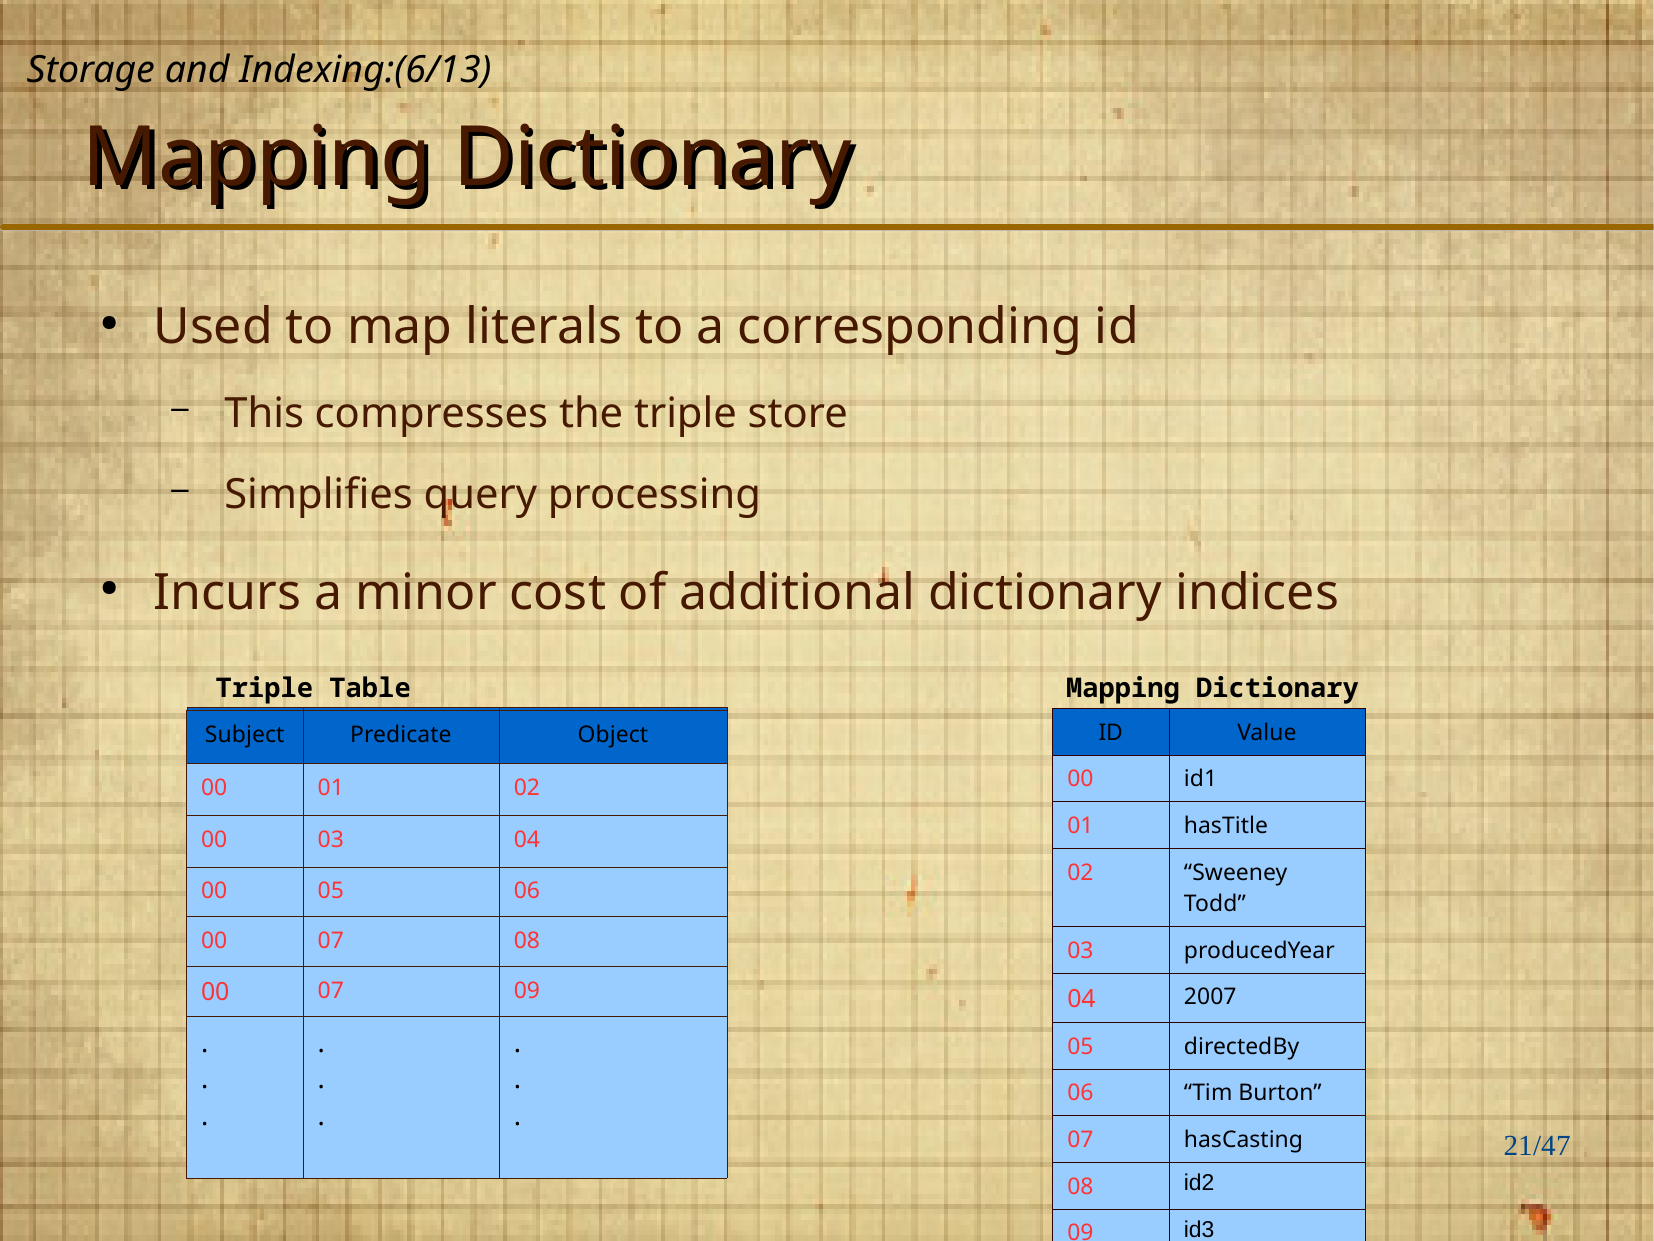

Storage and Indexing:(6/13)
# Mapping Dictionary
Used to map literals to a corresponding id
This compresses the triple store
Simplifies query processing
Incurs a minor cost of additional dictionary indices
Triple Table
Mapping Dictionary
| Subject | Predicate | Object |
| --- | --- | --- |
| id1 | hasTitle | “Sweeney Todd” |
| id1 | producedYear | 2007 |
| id1 | directedBy | “Tim Burton” |
| id1 | hasCasting | id2 |
| id1 | hasCasting | id3 |
| . . . | . . . | . . . |
| ID | Value |
| --- | --- |
| 00 | id1 |
| 01 | hasTitle |
| 02 | “Sweeney Todd” |
| 03 | producedYear |
| 04 | 2007 |
| 05 | directedBy |
| 06 | “Tim Burton” |
| 07 | hasCasting |
| 08 | id2 |
| 09 | id3 |
| Subject | Predicate | Object |
| --- | --- | --- |
| 00 | 01 | 02 |
| 00 | 03 | 04 |
| 00 | 05 | 06 |
| 00 | 07 | 08 |
| 00 | 07 | 09 |
| . . . | . . . | . . . |
21